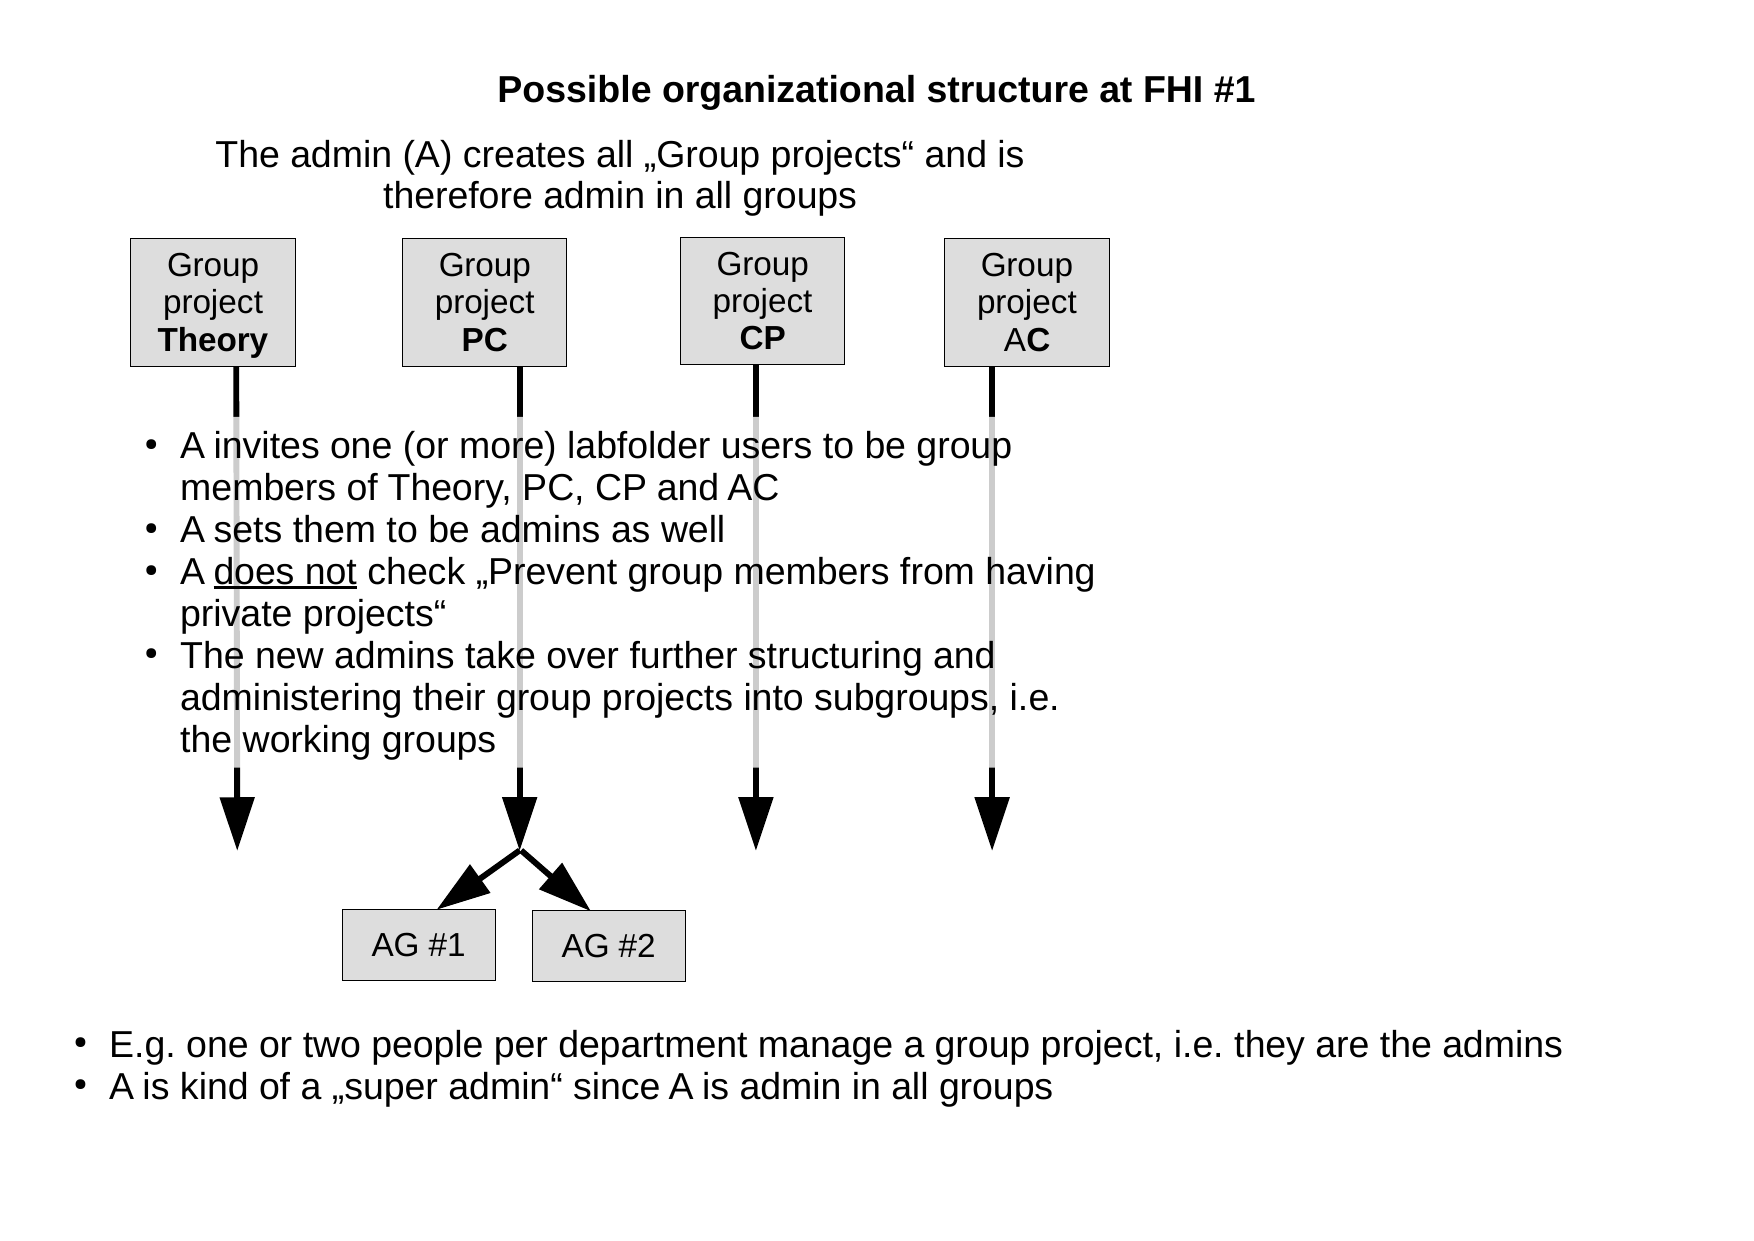

Possible organizational structure at FHI #1
The admin (A) creates all „Group projects“ and is therefore admin in all groups
Group project CP
Group project Theory
Group project PC
Group project AC
A invites one (or more) labfolder users to be group members of Theory, PC, CP and AC
A sets them to be admins as well
A does not check „Prevent group members from having private projects“
The new admins take over further structuring and administering their group projects into subgroups, i.e. the working groups
AG #1
AG #2
E.g. one or two people per department manage a group project, i.e. they are the admins
A is kind of a „super admin“ since A is admin in all groups